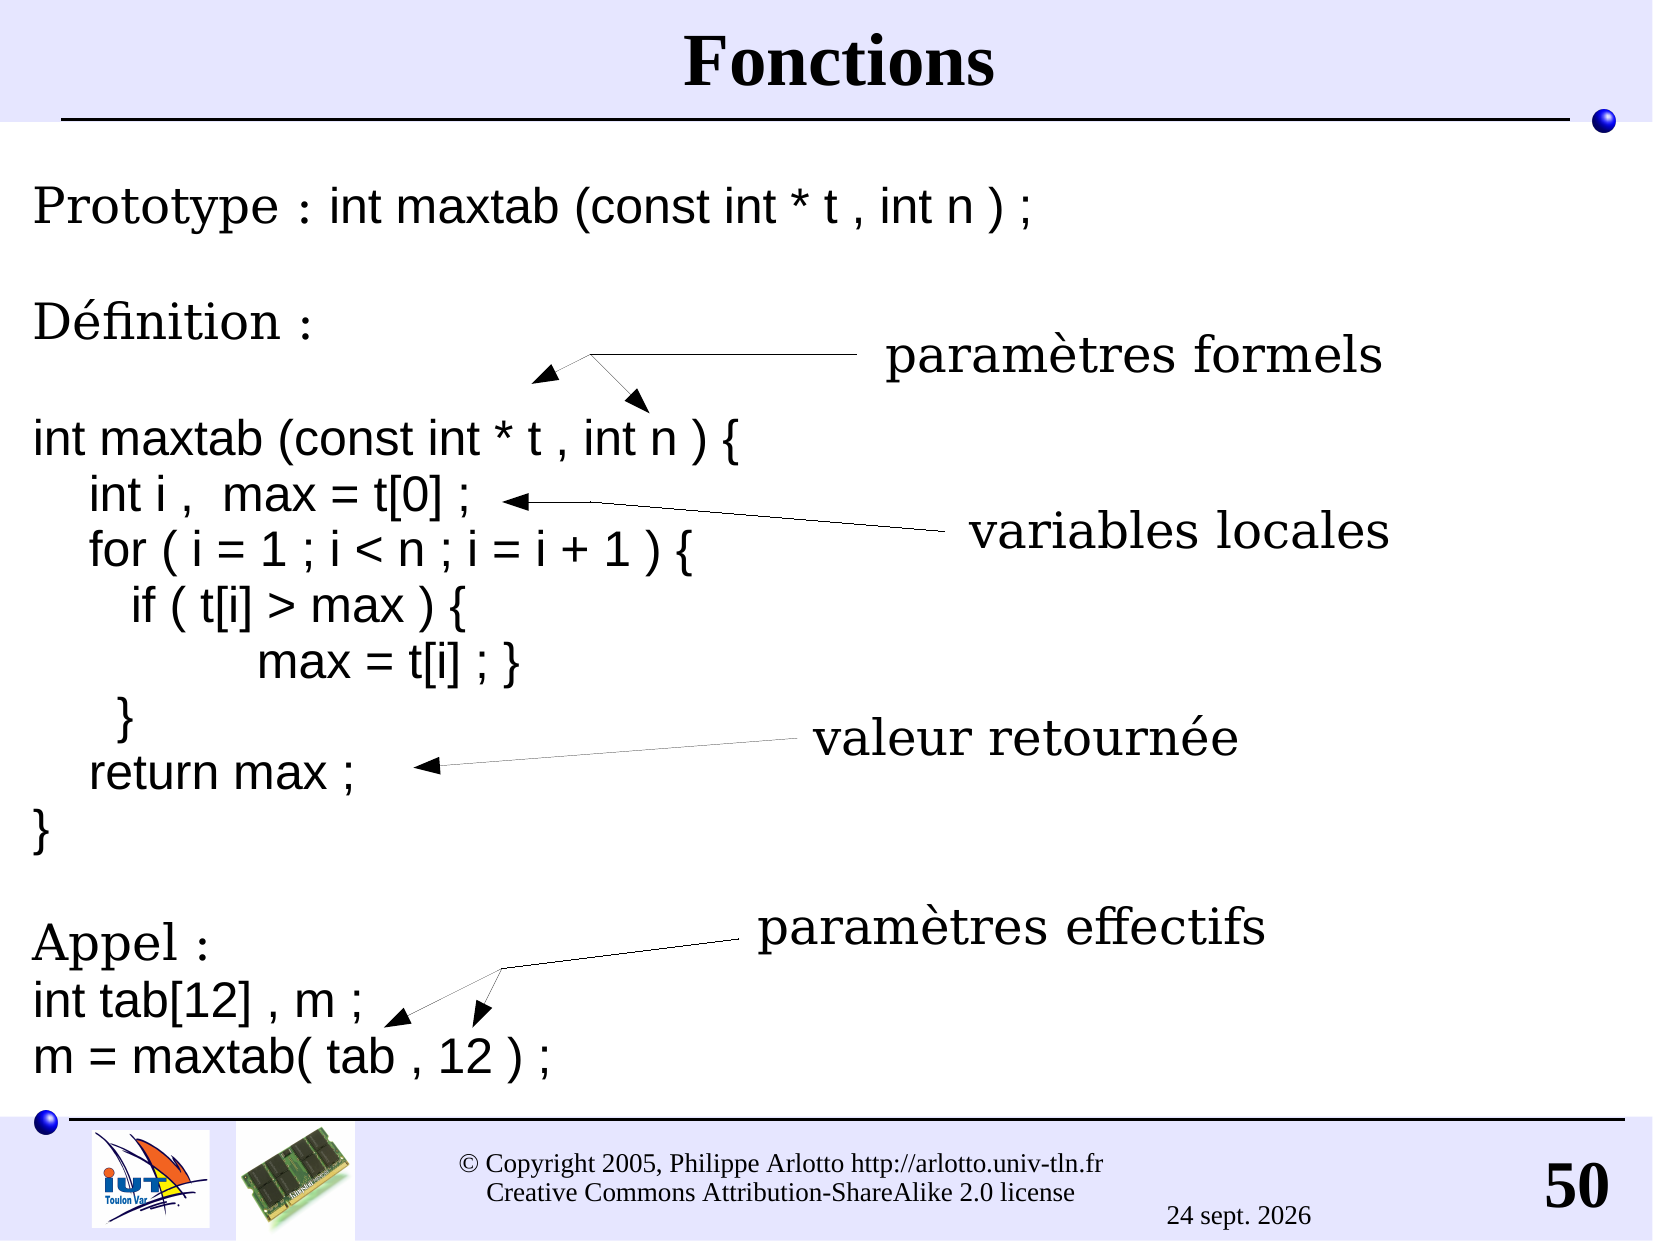

# Fonctions
Prototype : int maxtab (const int * t , int n ) ;
Définition :
int maxtab (const int * t , int n ) {
 int i , max = t[0] ;
 for ( i = 1 ; i < n ; i = i + 1 ) {
 if ( t[i] > max ) {
 max = t[i] ; }
 }
 return max ;
}
Appel :
int tab[12] , m ;
m = maxtab( tab , 12 ) ;
paramètres formels
variables locales
valeur retournée
paramètres effectifs